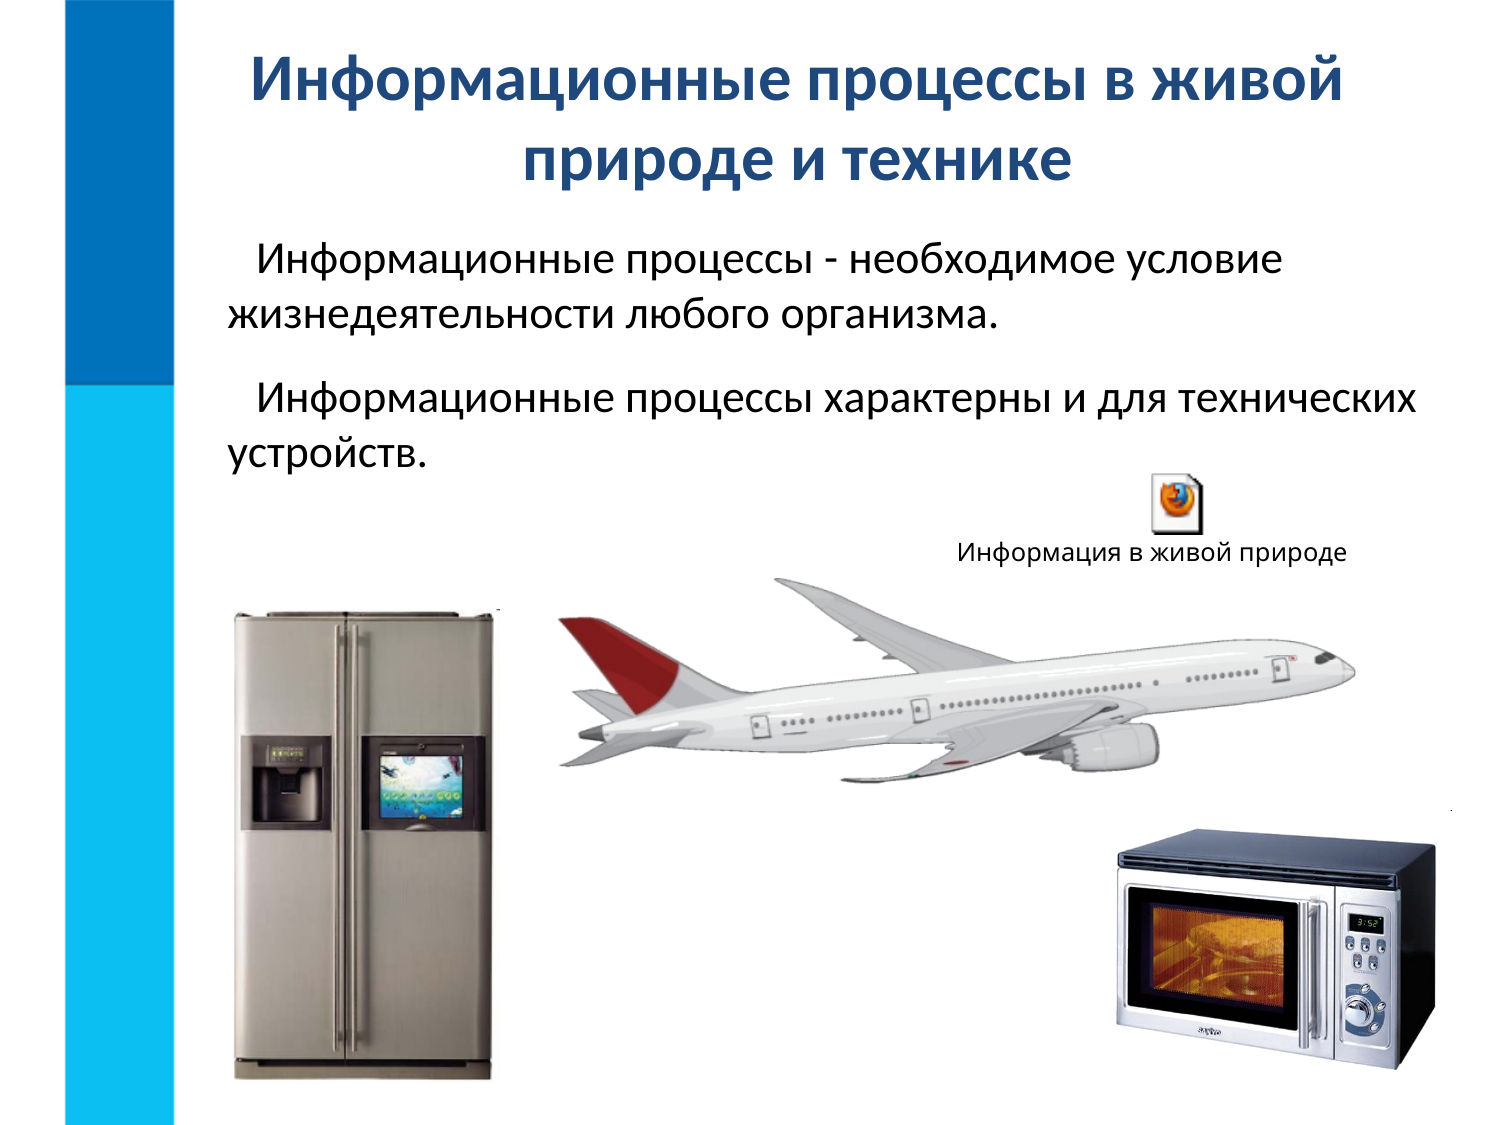

Информационные процессы в живой природе и технике
Информационные процессы - необходимое условие жизнедеятельности любого организма.
Информационные процессы характерны и для технических устройств.
Информация в живой природе